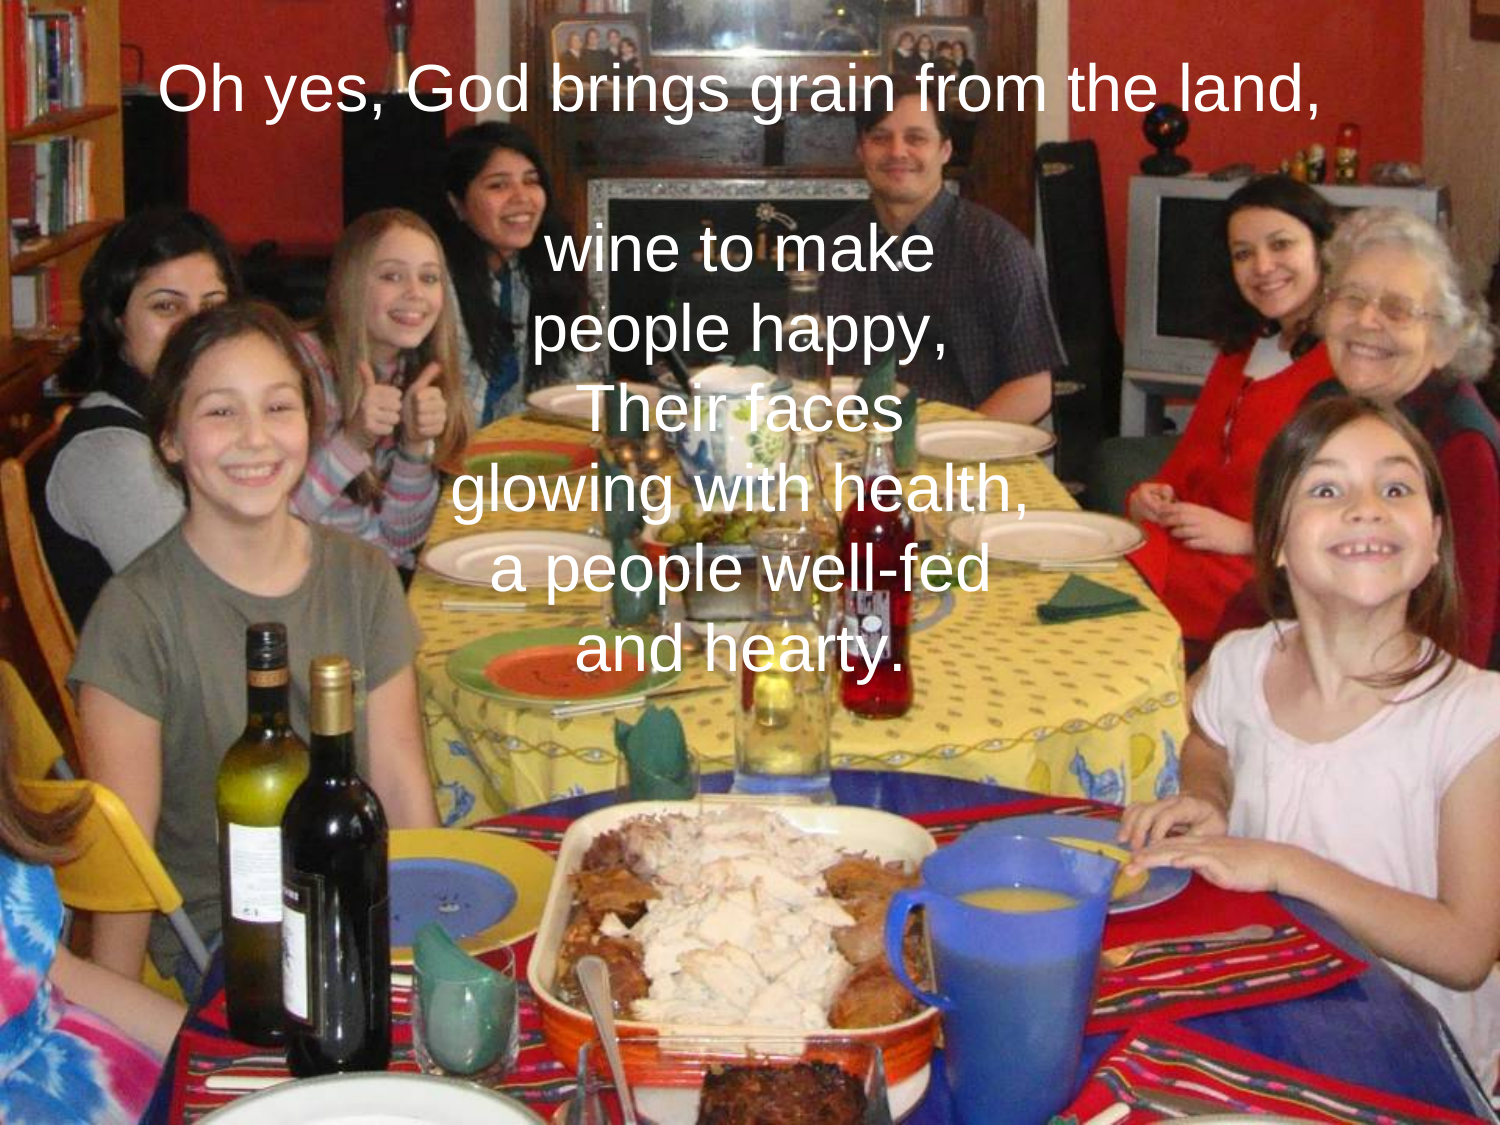

Oh yes, God brings grain from the land,
wine to make
people happy,
Their faces
glowing with health,
a people well-fed
and hearty.